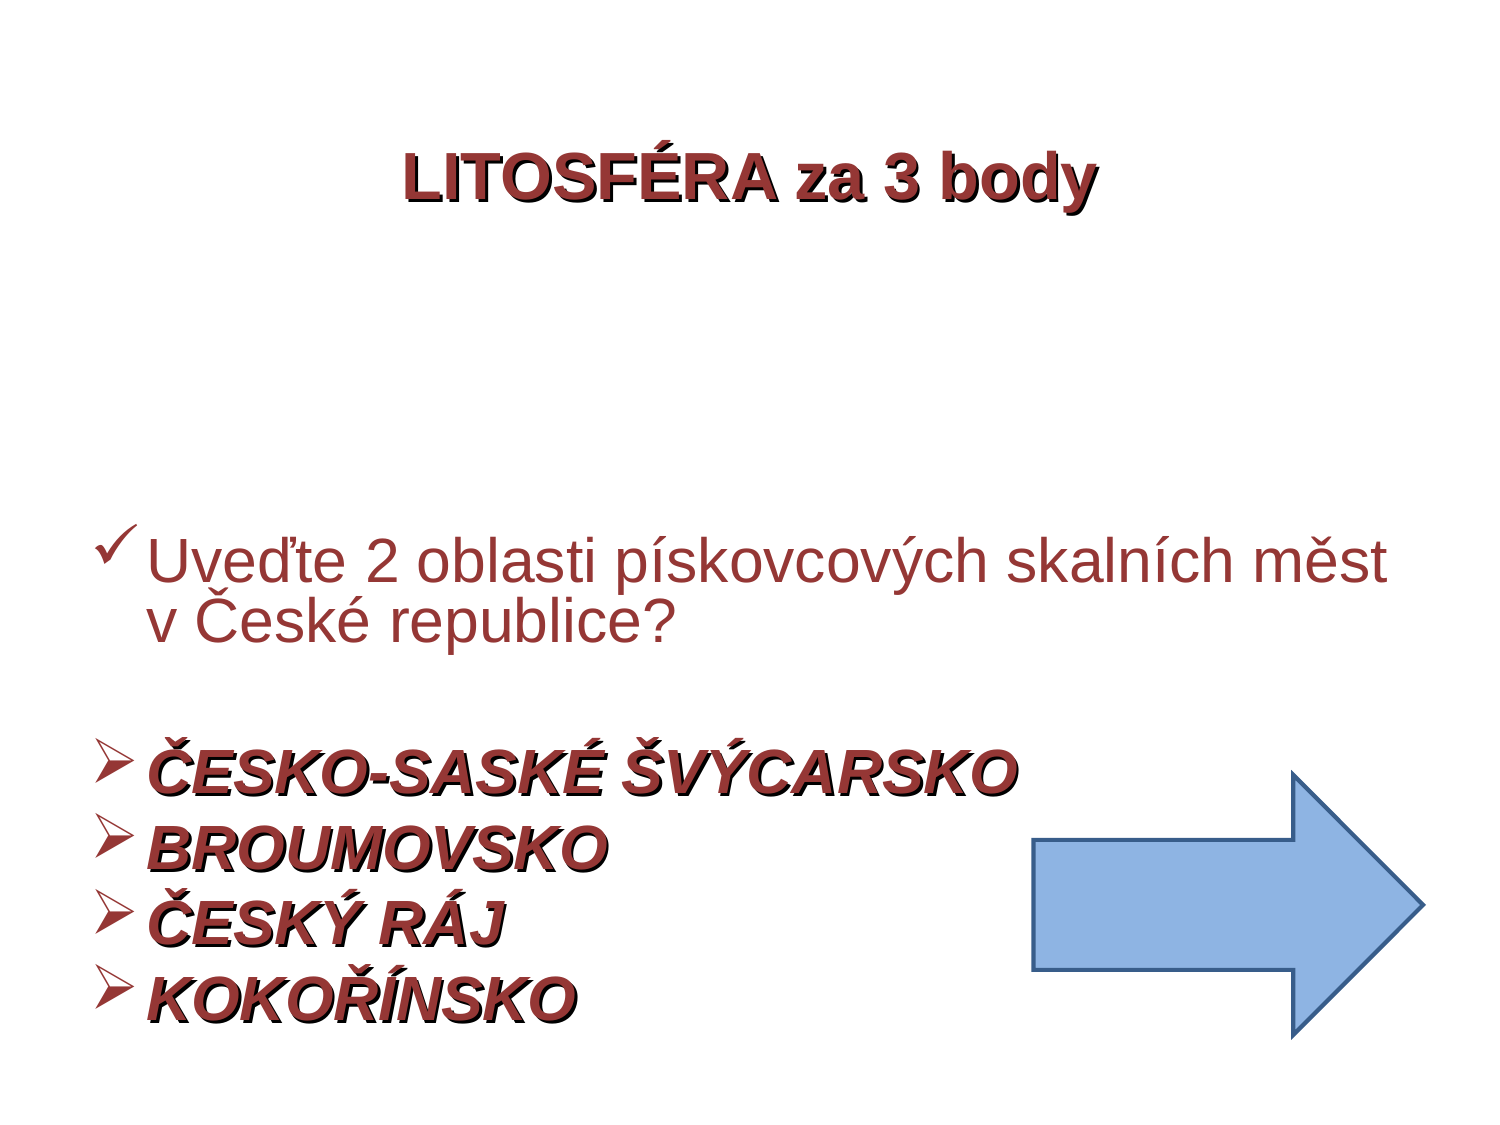

# LITOSFÉRA za 3 body
Uveďte 2 oblasti pískovcových skalních měst v České republice?
ČESKO-SASKÉ ŠVÝCARSKO
BROUMOVSKO
ČESKÝ RÁJ
KOKOŘÍNSKO